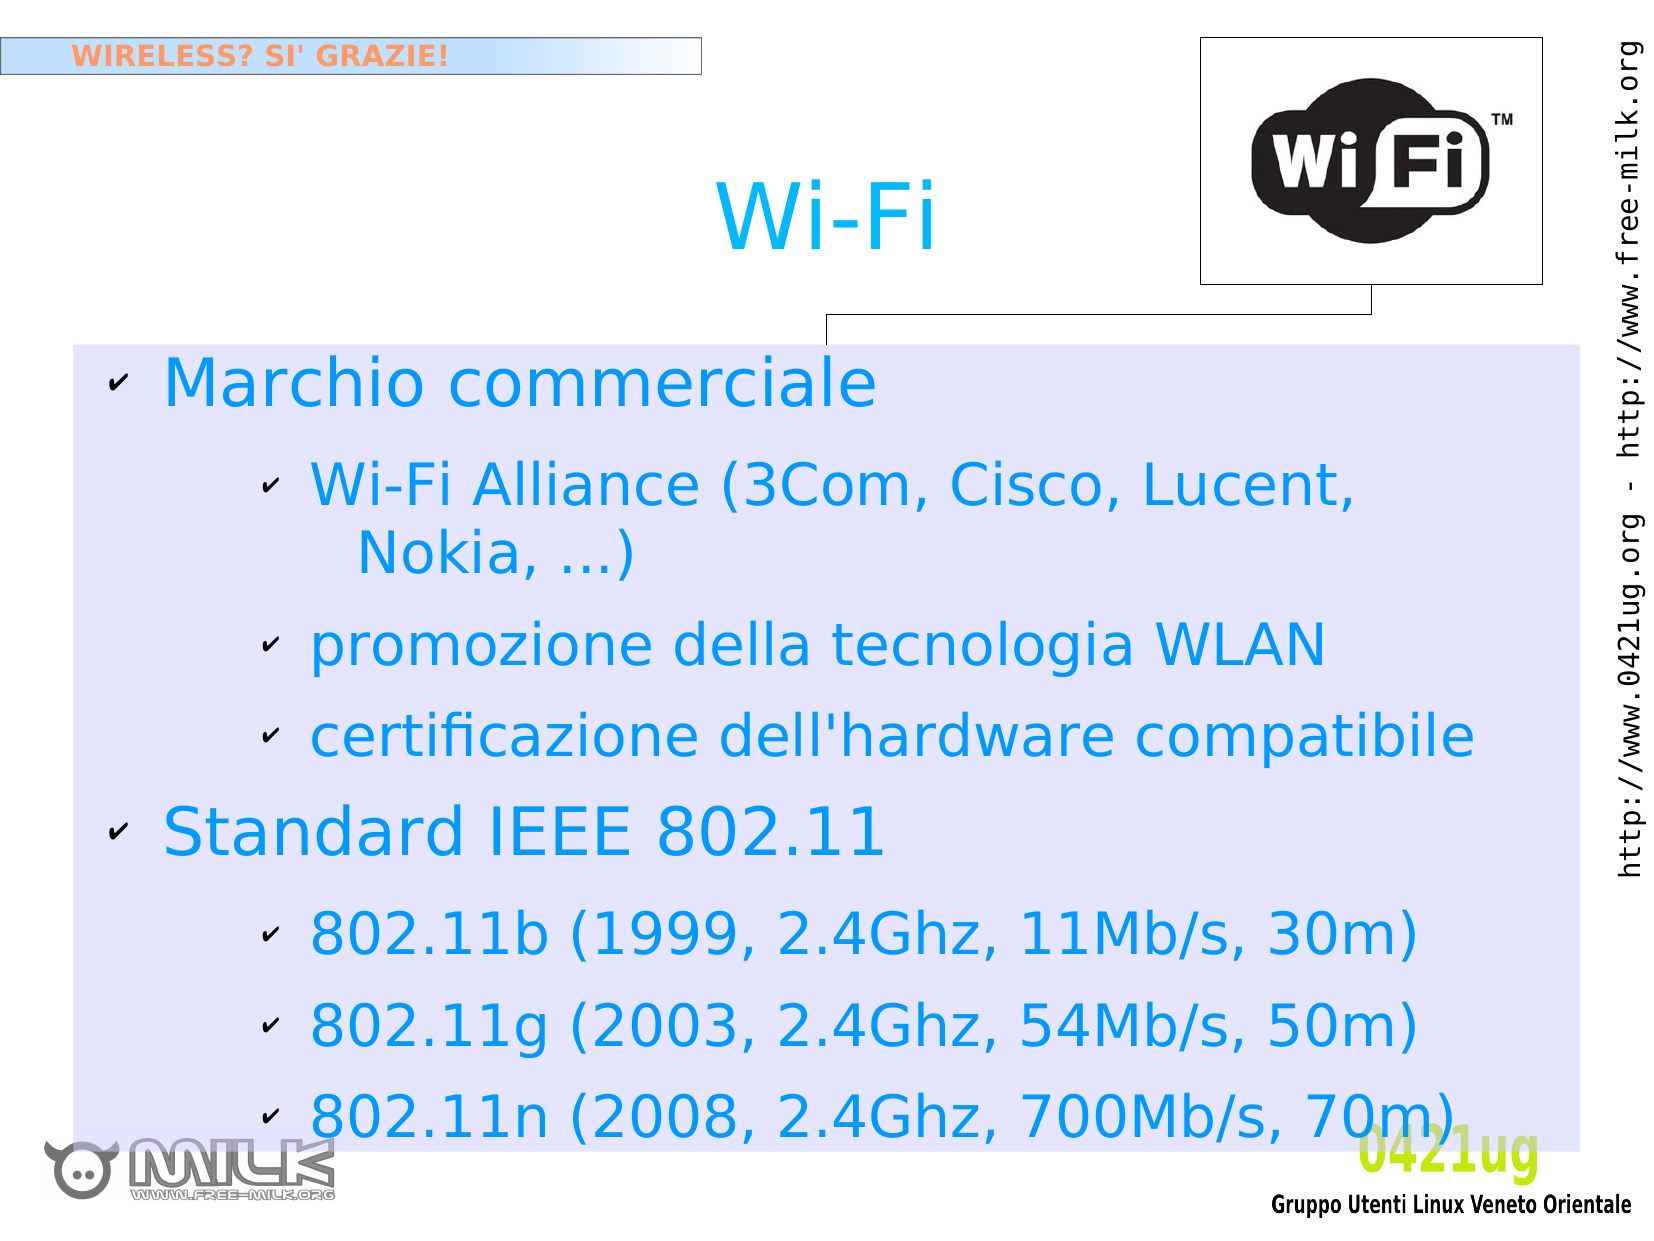

# Wi-Fi
Marchio commerciale
Wi-Fi Alliance (3Com, Cisco, Lucent, Nokia, ...)
promozione della tecnologia WLAN
certificazione dell'hardware compatibile
Standard IEEE 802.11
802.11b (1999, 2.4Ghz, 11Mb/s, 30m)
802.11g (2003, 2.4Ghz, 54Mb/s, 50m)
802.11n (2008, 2.4Ghz, 700Mb/s, 70m)